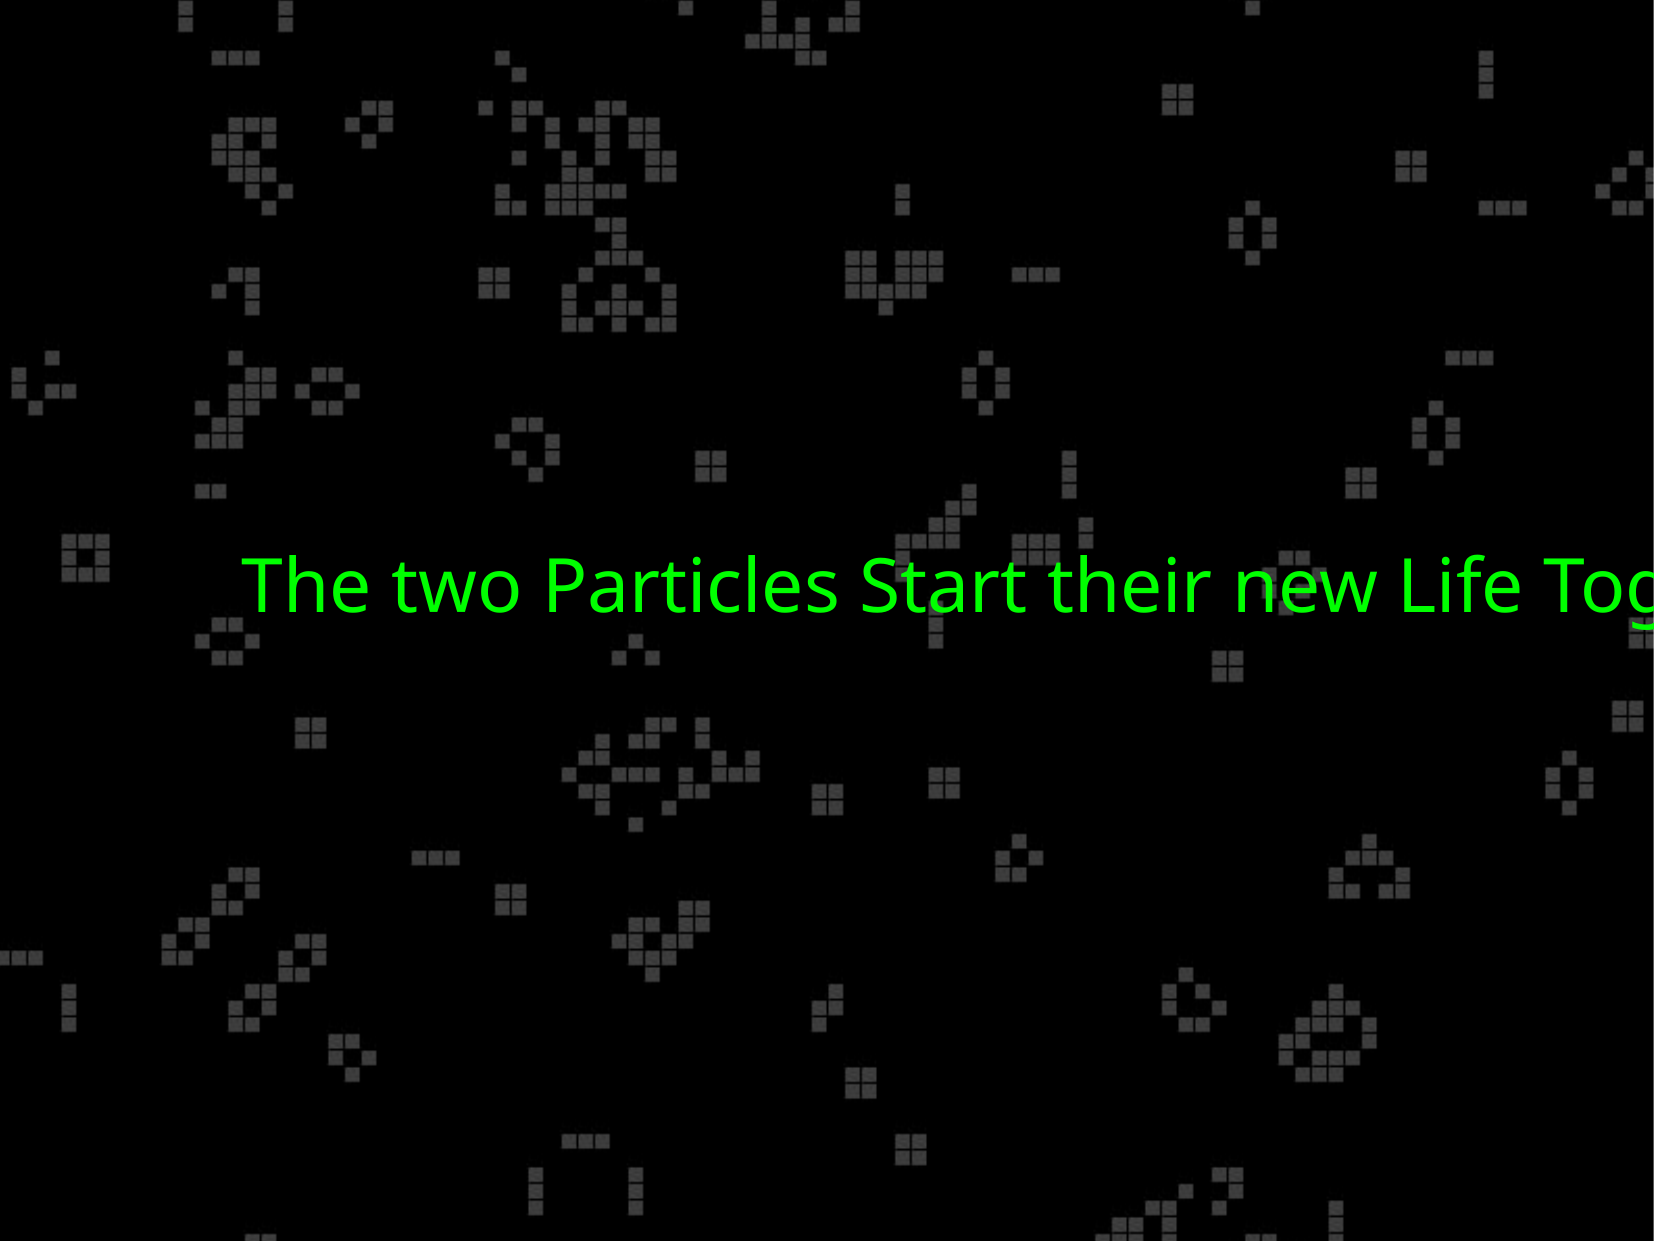

The two Particles Start their new Life Together